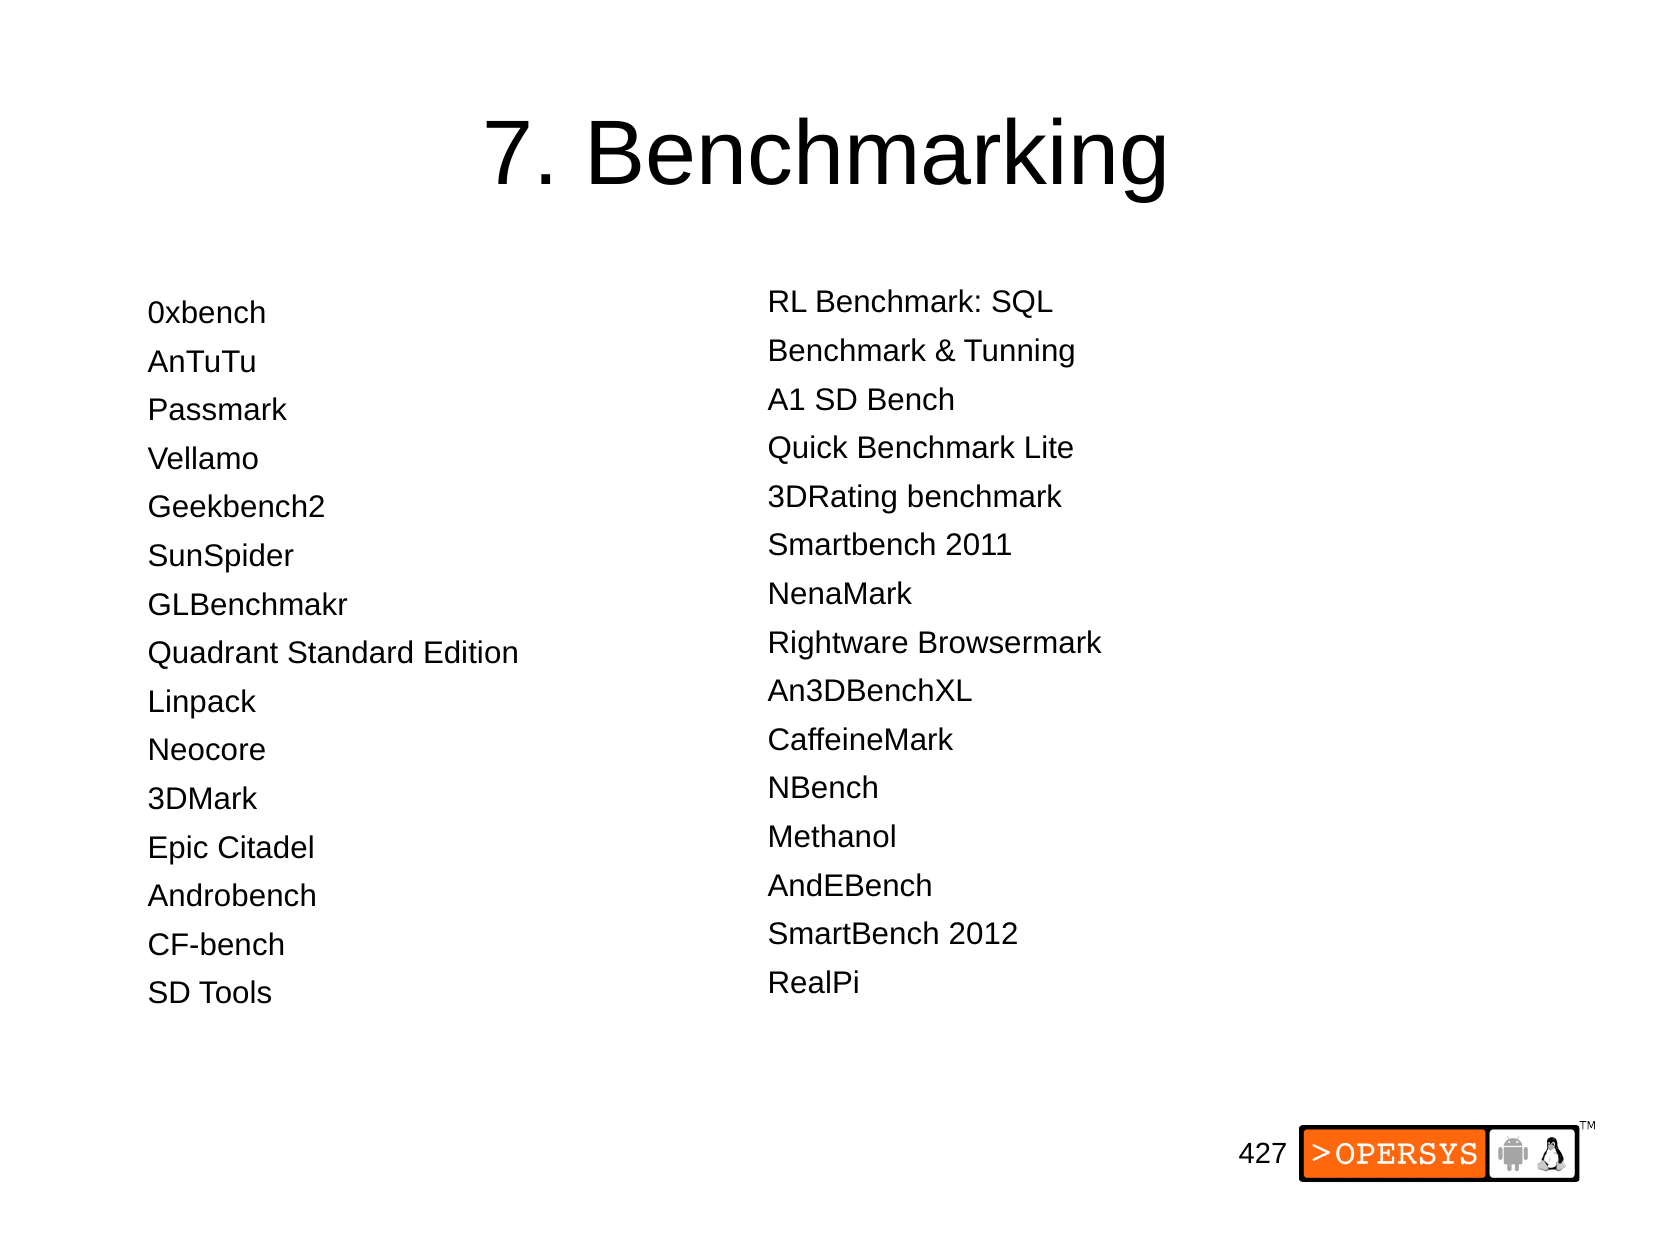

7. Benchmarking
RL Benchmark: SQL
Benchmark & Tunning
A1 SD Bench
Quick Benchmark Lite
3DRating benchmark
Smartbench 2011
NenaMark
Rightware Browsermark
An3DBenchXL
CaffeineMark
NBench
Methanol
AndEBench
SmartBench 2012
RealPi
# 0xbench
AnTuTu
Passmark
Vellamo
Geekbench2
SunSpider
GLBenchmakr
Quadrant Standard Edition
Linpack
Neocore
3DMark
Epic Citadel
Androbench
CF-bench
SD Tools